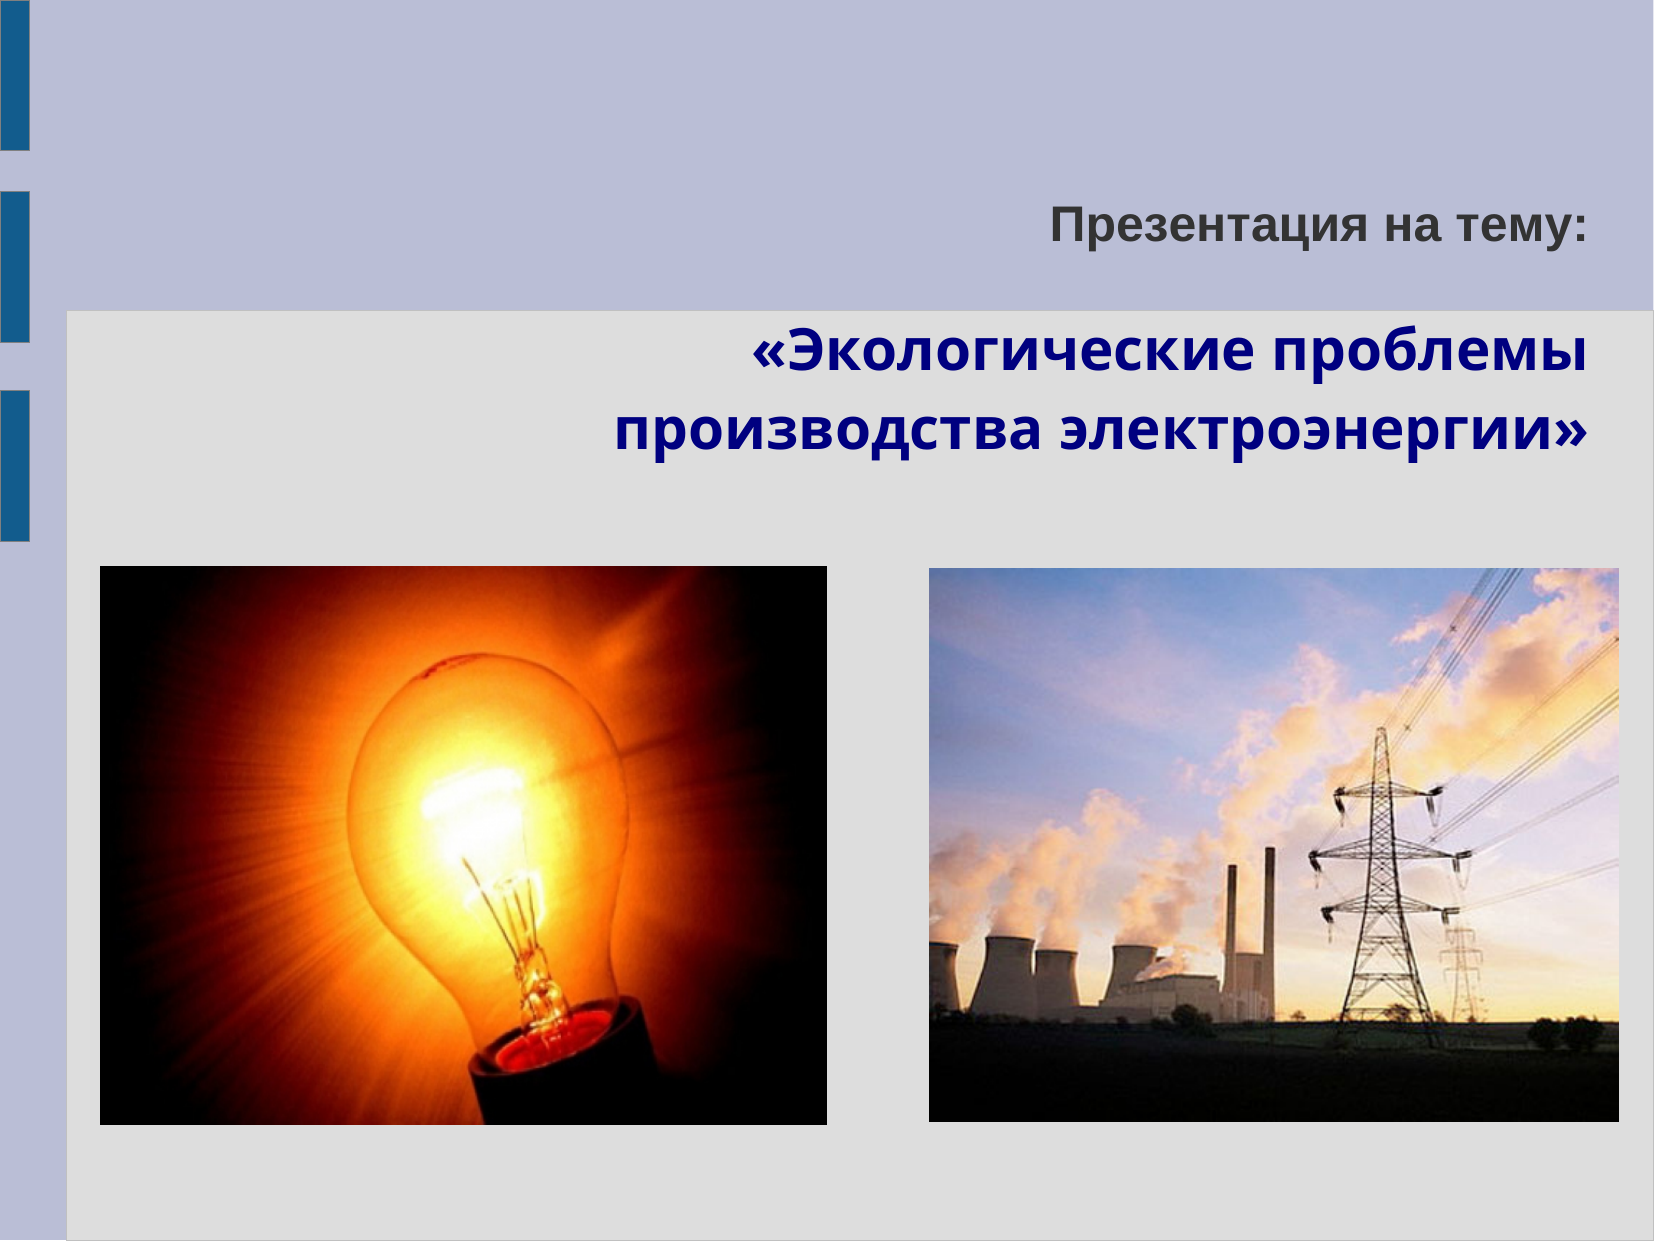

# Презентация на тему: «Экологические проблемы производства электроэнергии»